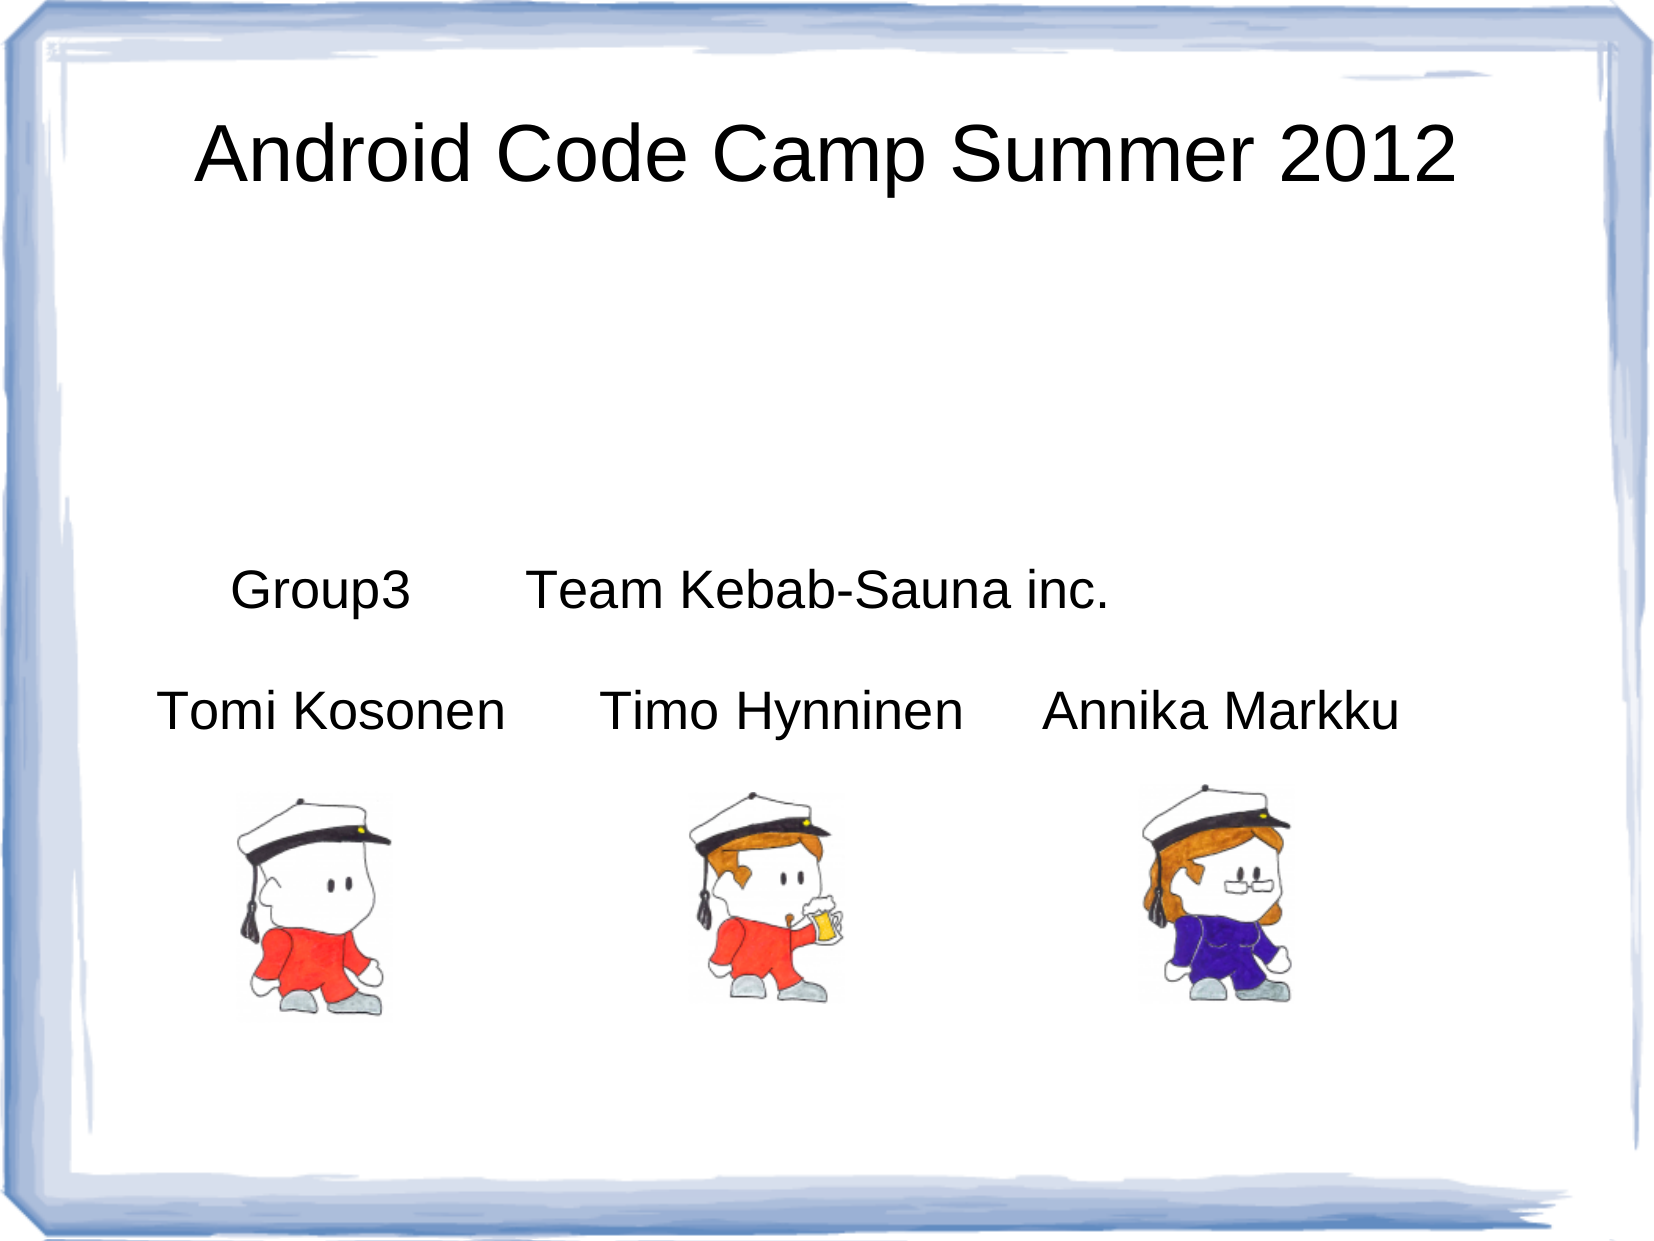

# Android Code Camp Summer 2012
		Group3 		Team Kebab-Sauna inc.
	Tomi Kosonen 		Timo Hynninen 	Annika Markku